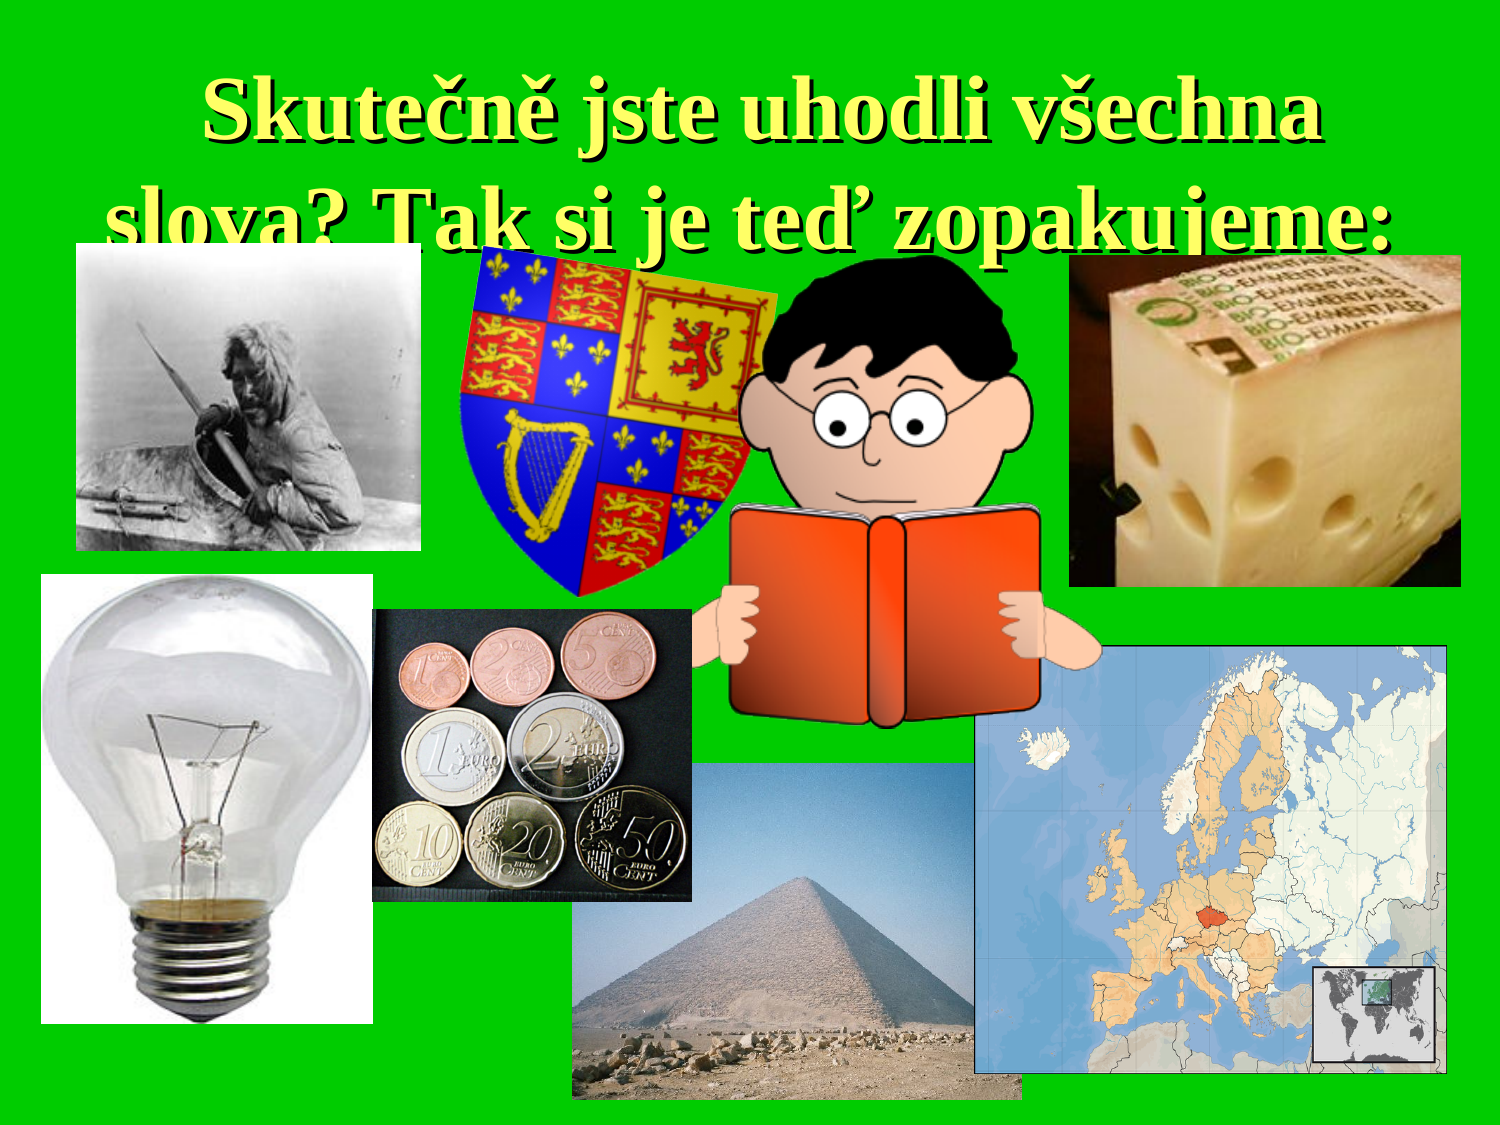

# Skutečně jste uhodli všechna slova? Tak si je teď zopakujeme: